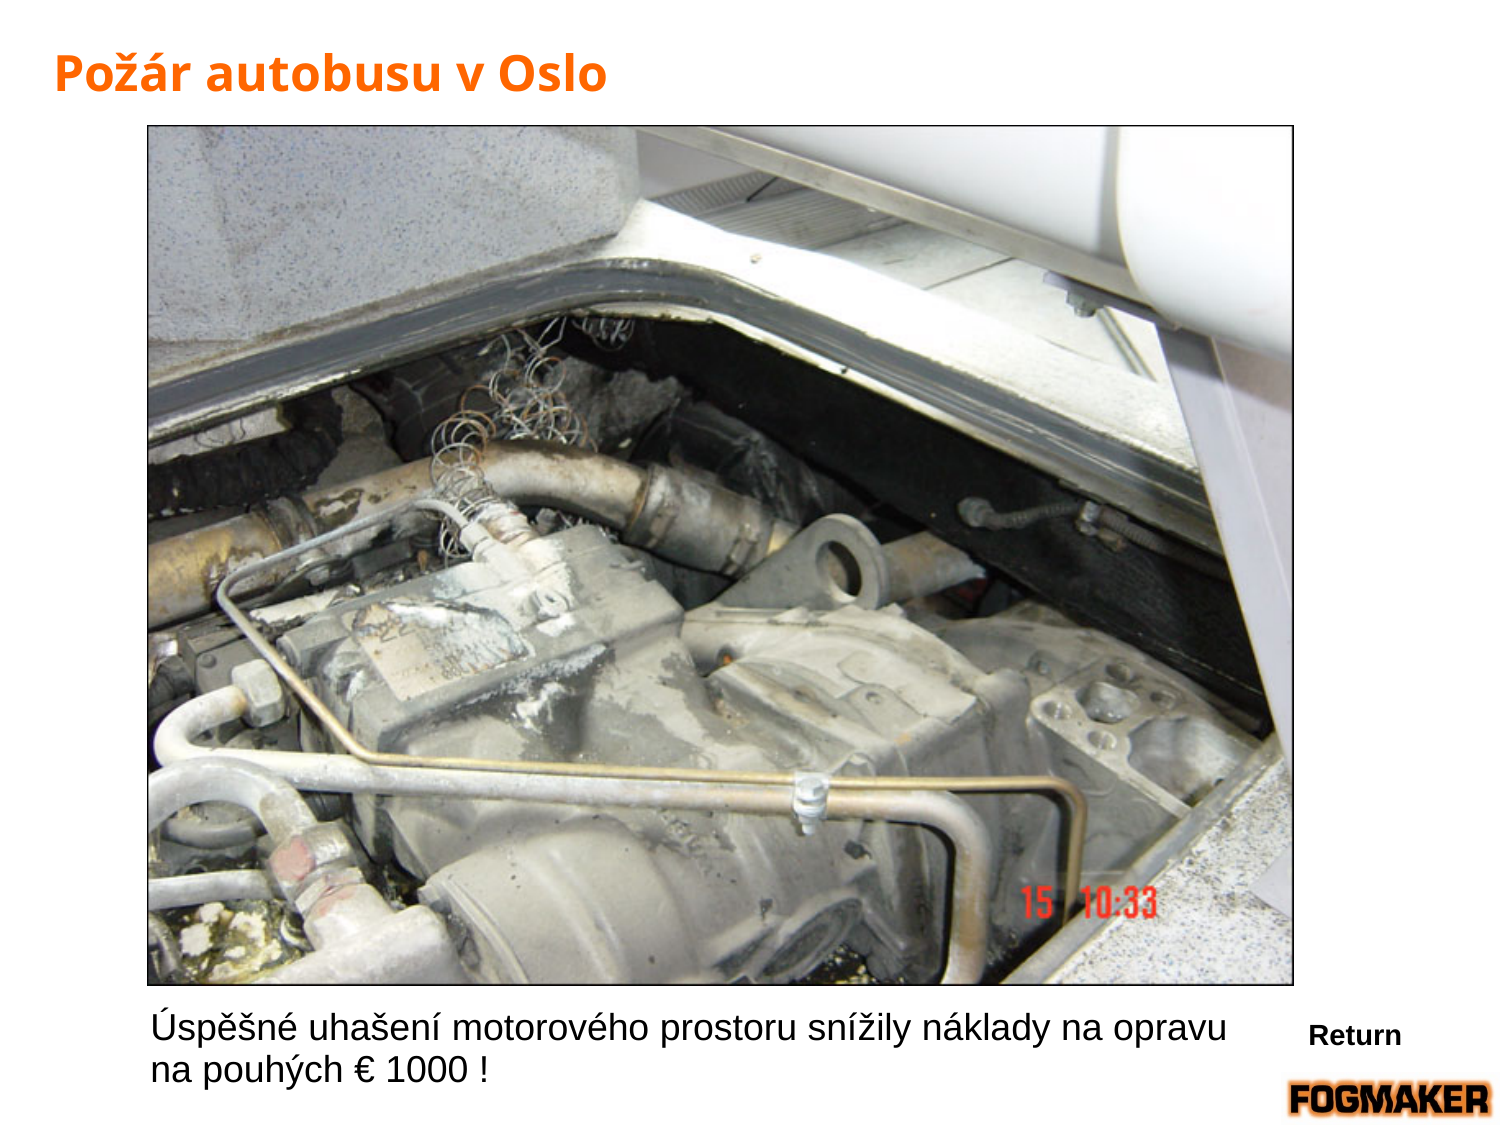

Požár autobusu v Oslo
Úspěšné uhašení motorového prostoru snížily náklady na opravu na pouhých € 1000 !
Return